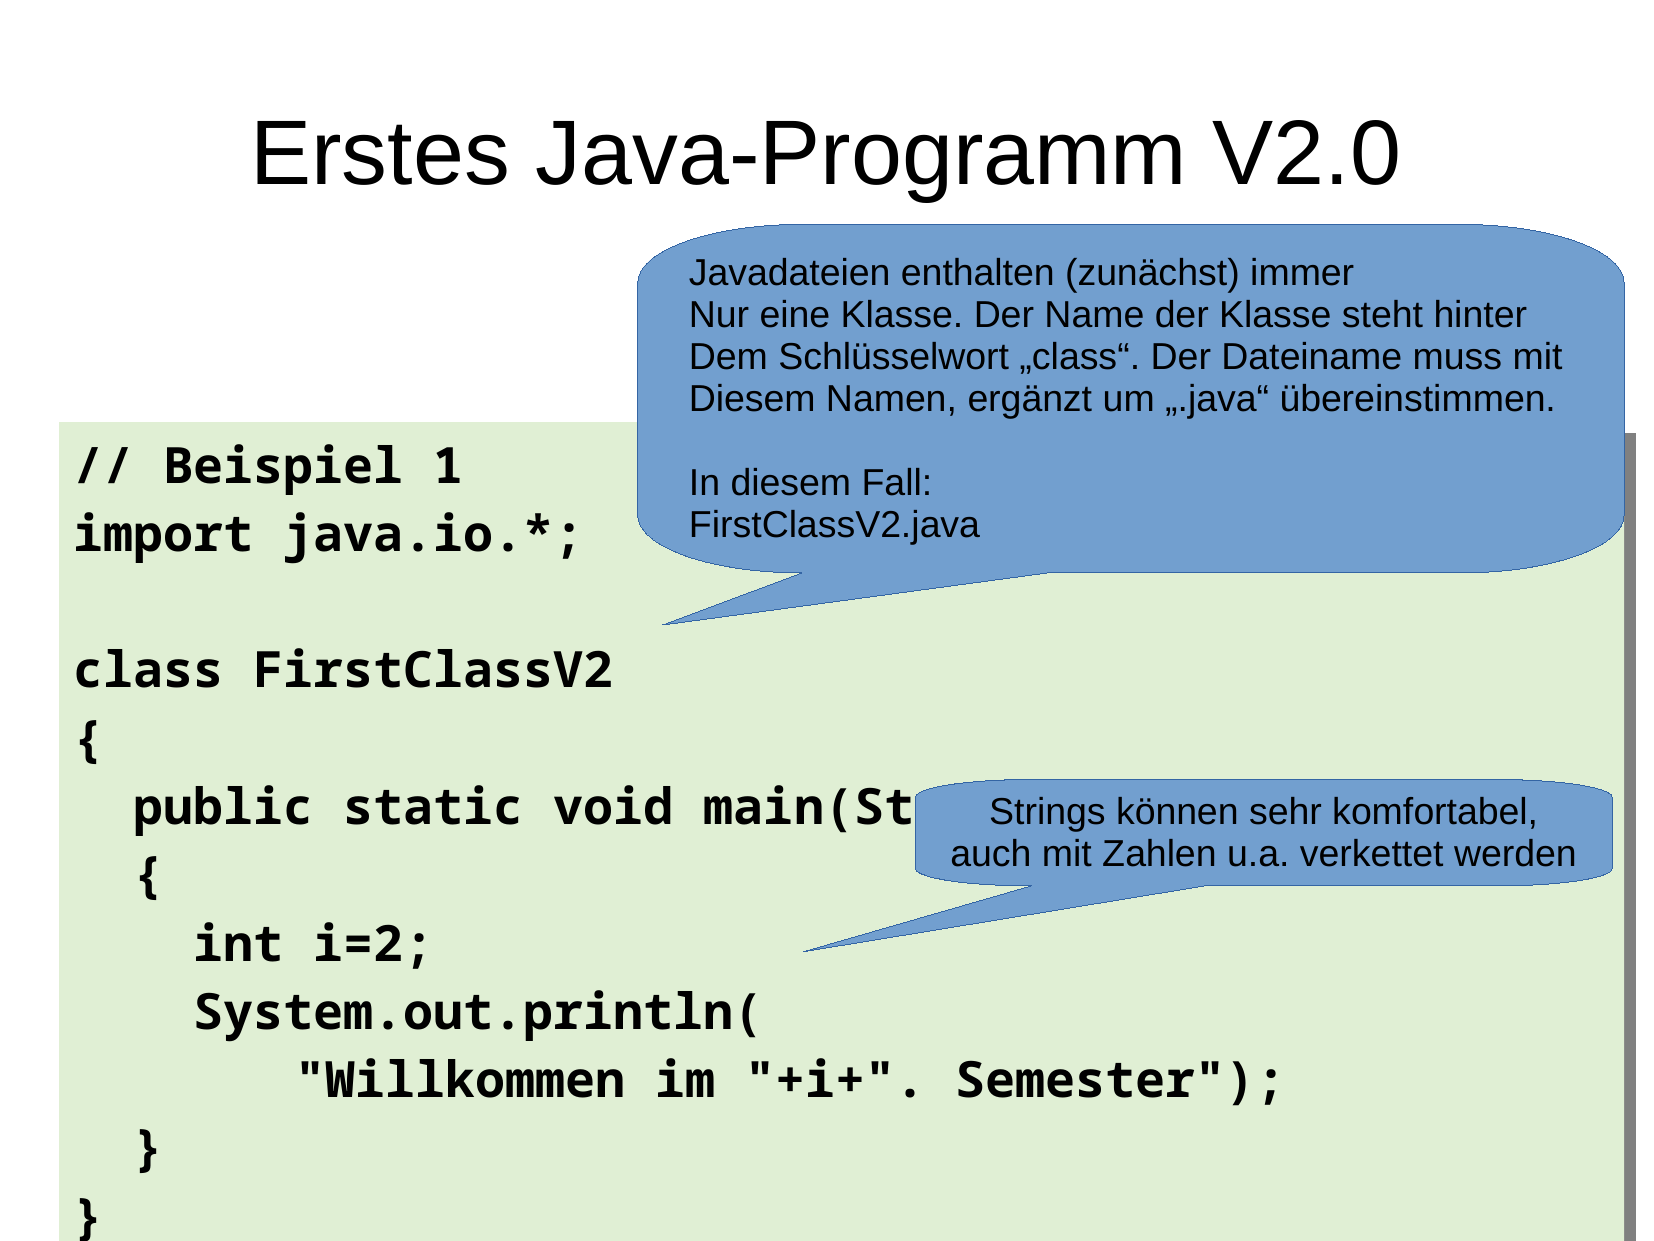

# Erstes Java-Programm V2.0
Javadateien enthalten (zunächst) immer
Nur eine Klasse. Der Name der Klasse steht hinter
Dem Schlüsselwort „class“. Der Dateiname muss mit
Diesem Namen, ergänzt um „.java“ übereinstimmen.
In diesem Fall:
FirstClassV2.java
// Beispiel 1
import java.io.*;
class FirstClassV2
{
 public static void main(String args[])
 {
 int i=2;
 System.out.println(
			"Willkommen im "+i+". Semester");
 }
}
Strings können sehr komfortabel,
auch mit Zahlen u.a. verkettet werden
8